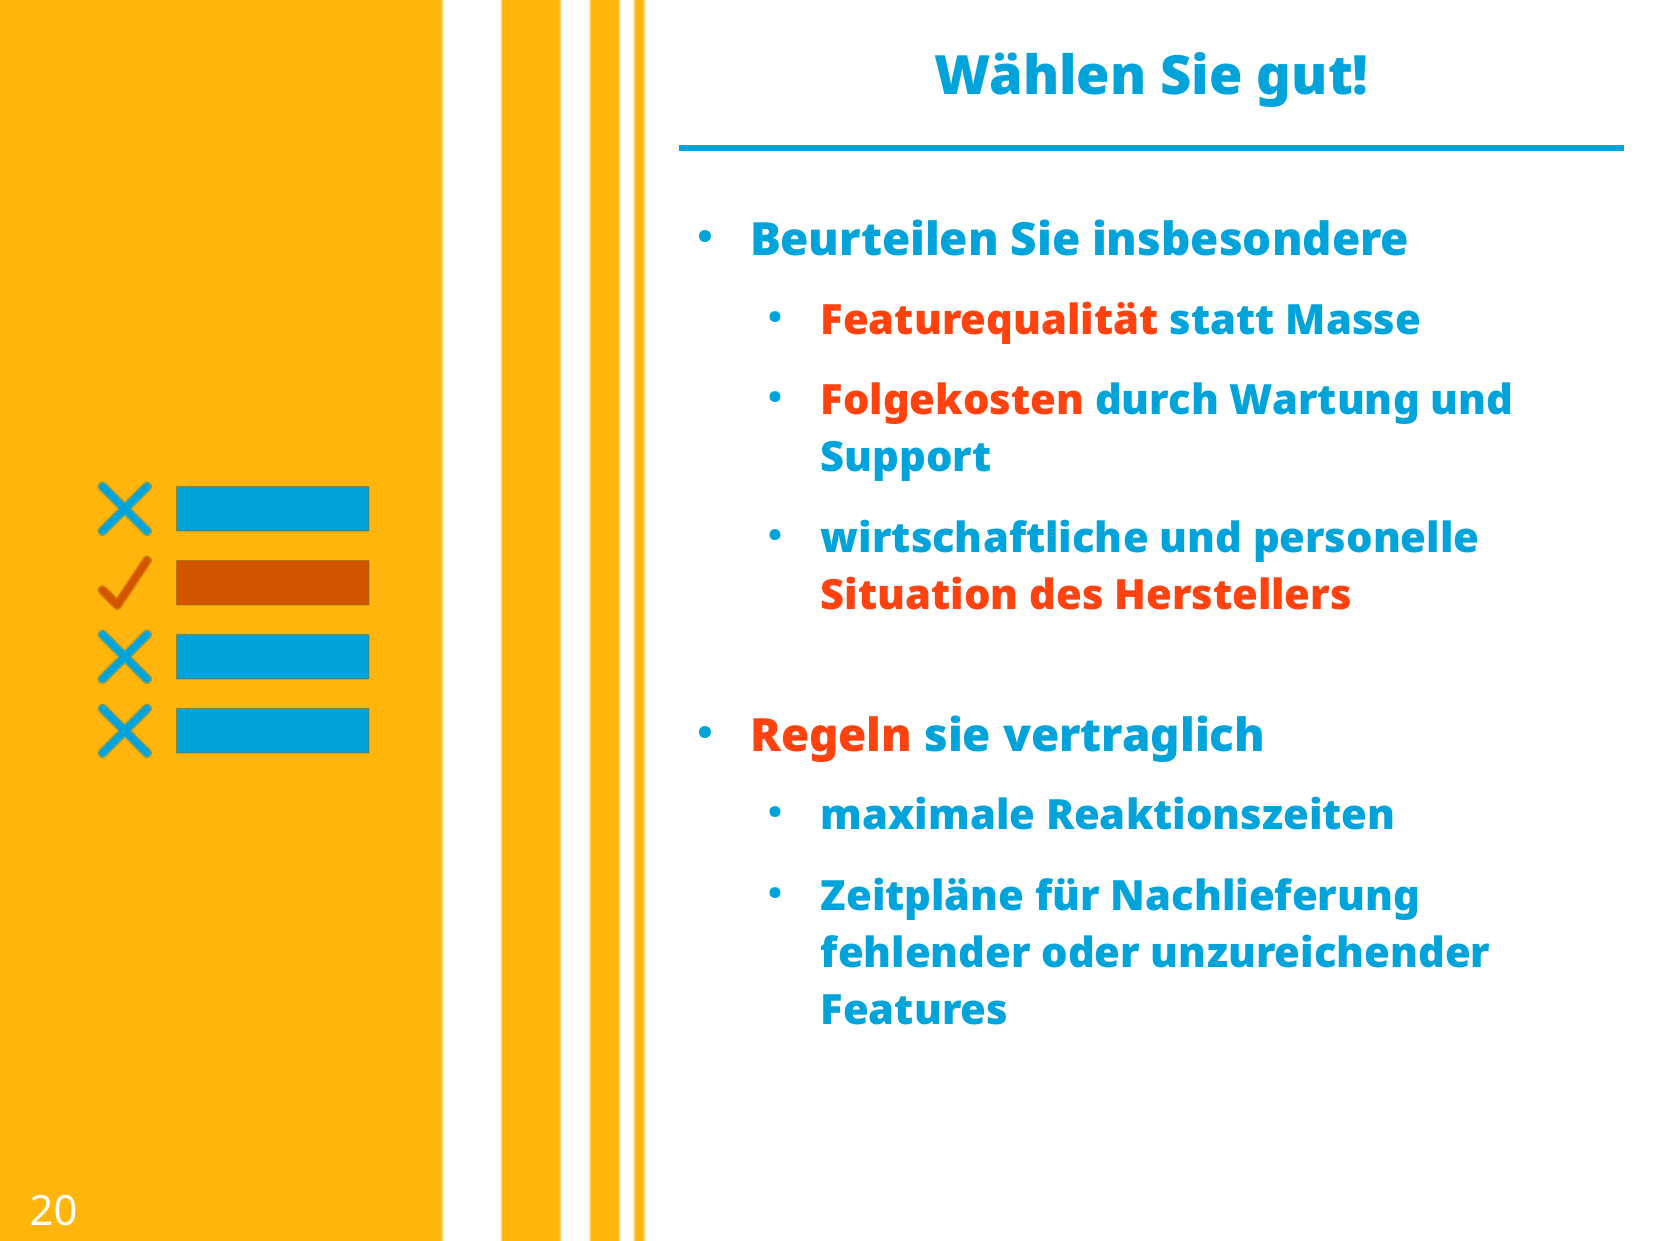

29.09.2015
# Wählen Sie gut!
Beurteilen Sie insbesondere
Featurequalität statt Masse
Folgekosten durch Wartung und Support
wirtschaftliche und personelle Situation des Herstellers
Regeln sie vertraglich
maximale Reaktionszeiten
Zeitpläne für Nachlieferung fehlender oder unzureichender Features
20